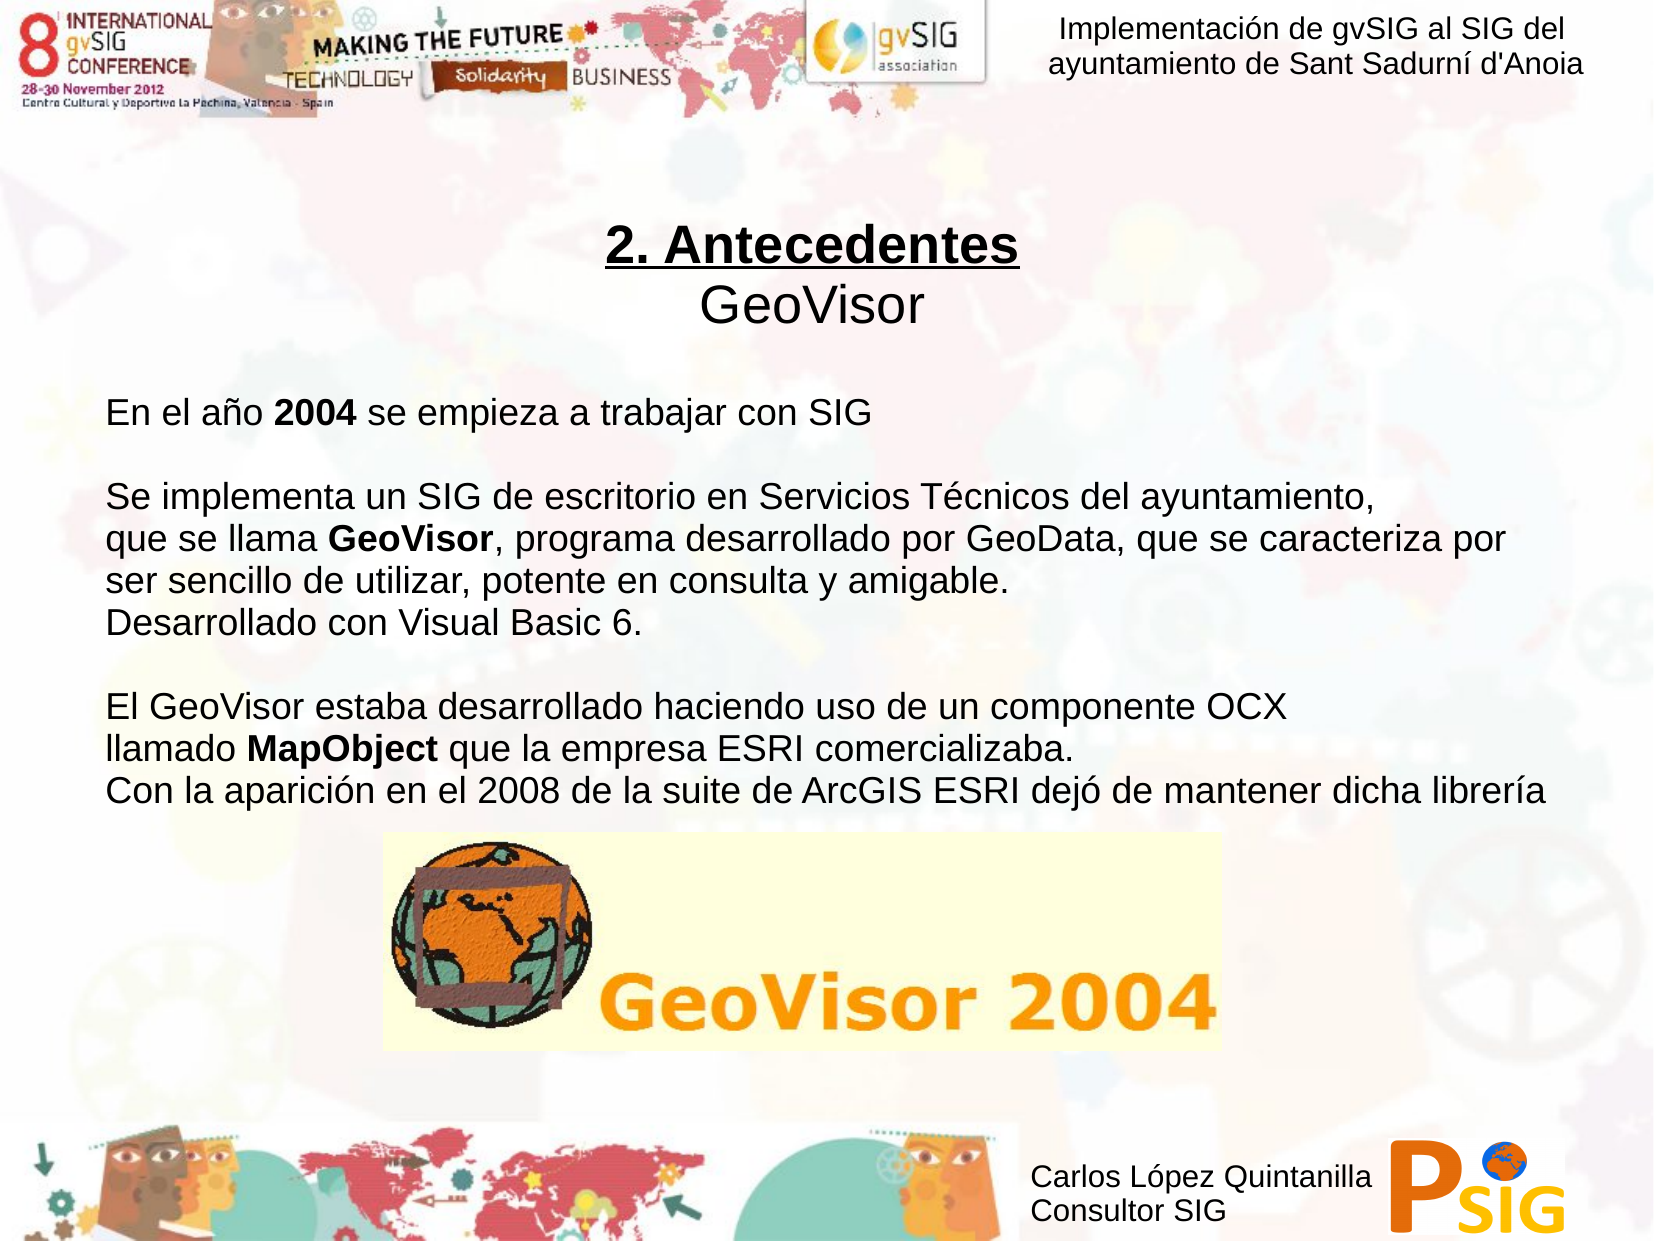

2. Antecedentes
GeoVisor
En el año 2004 se empieza a trabajar con SIG
Se implementa un SIG de escritorio en Servicios Técnicos del ayuntamiento,
que se llama GeoVisor, programa desarrollado por GeoData, que se caracteriza por
ser sencillo de utilizar, potente en consulta y amigable.
Desarrollado con Visual Basic 6.
El GeoVisor estaba desarrollado haciendo uso de un componente OCX
llamado MapObject que la empresa ESRI comercializaba.
Con la aparición en el 2008 de la suite de ArcGIS ESRI dejó de mantener dicha librería